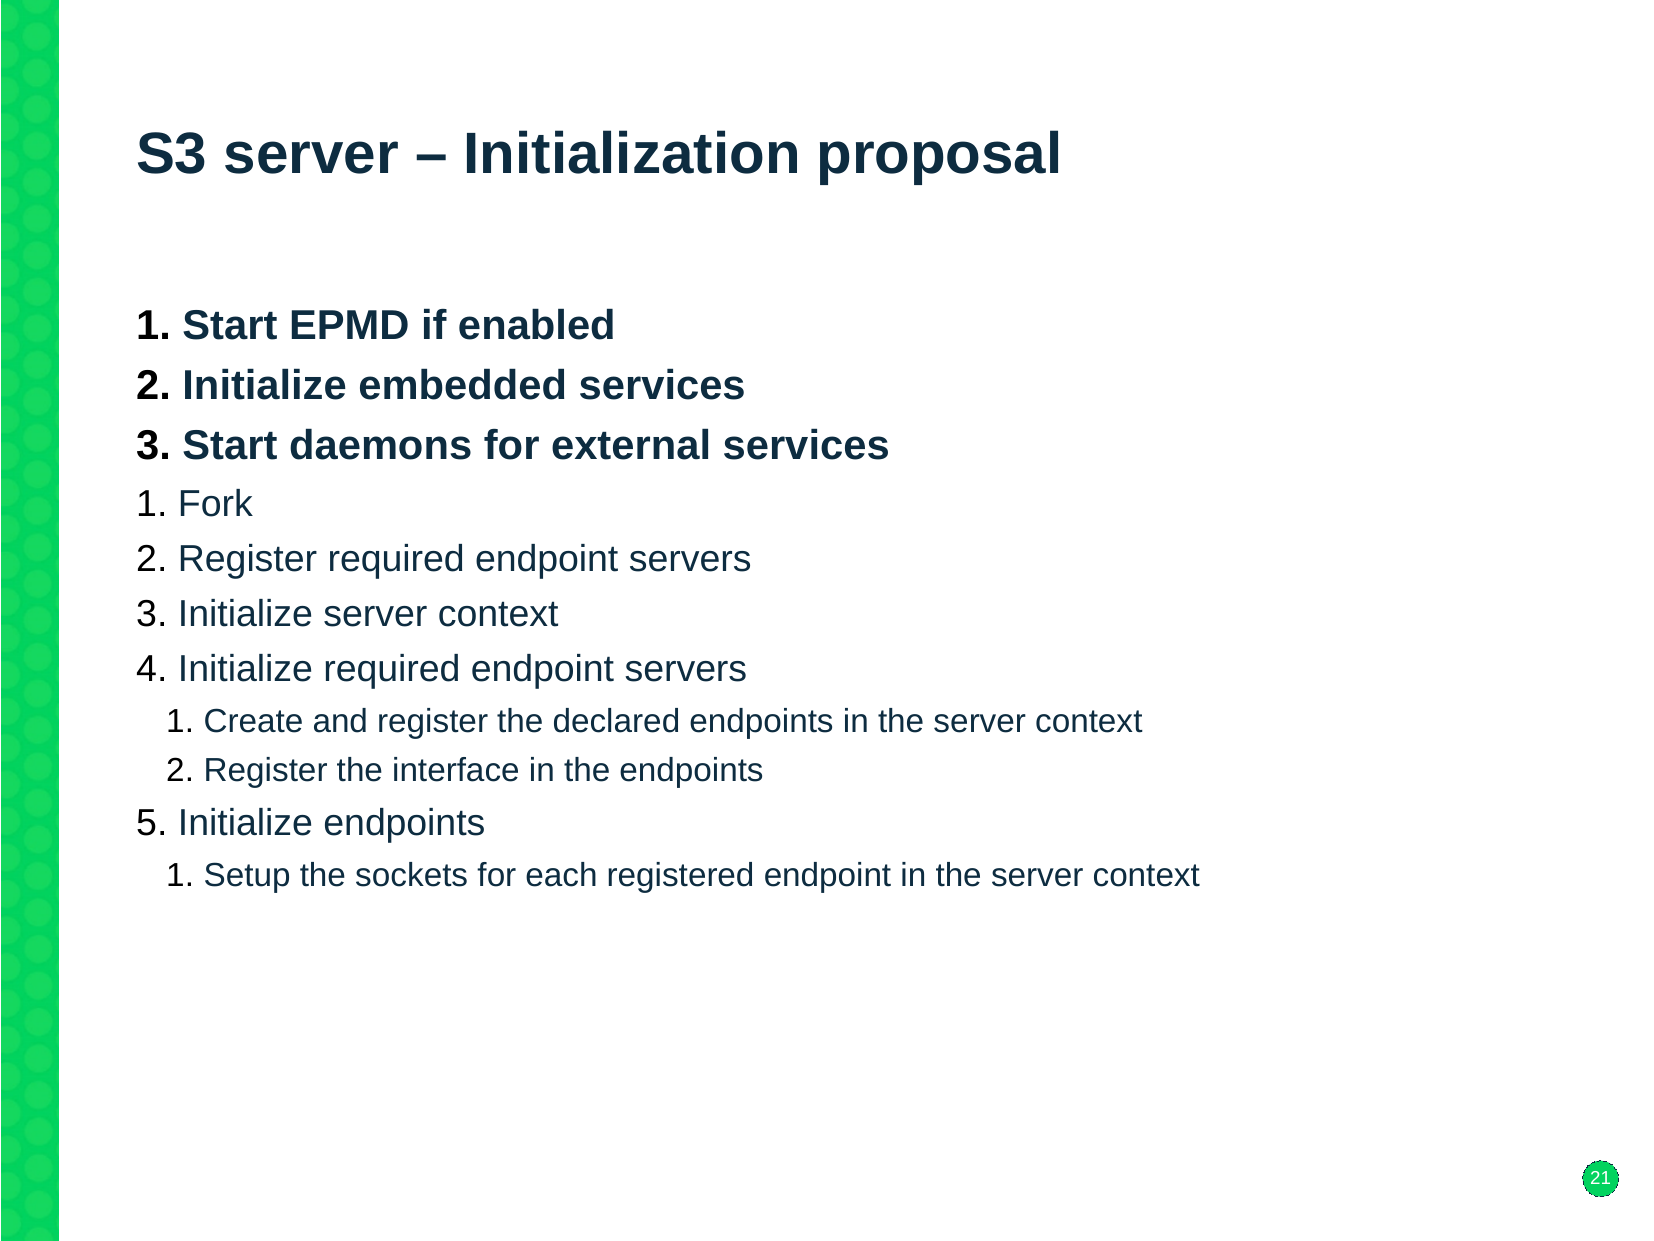

# S3 server – Initialization proposal
Start EPMD if enabled
Initialize embedded services
Start daemons for external services
Fork
Register required endpoint servers
Initialize server context
Initialize required endpoint servers
Create and register the declared endpoints in the server context
Register the interface in the endpoints
Initialize endpoints
Setup the sockets for each registered endpoint in the server context
21